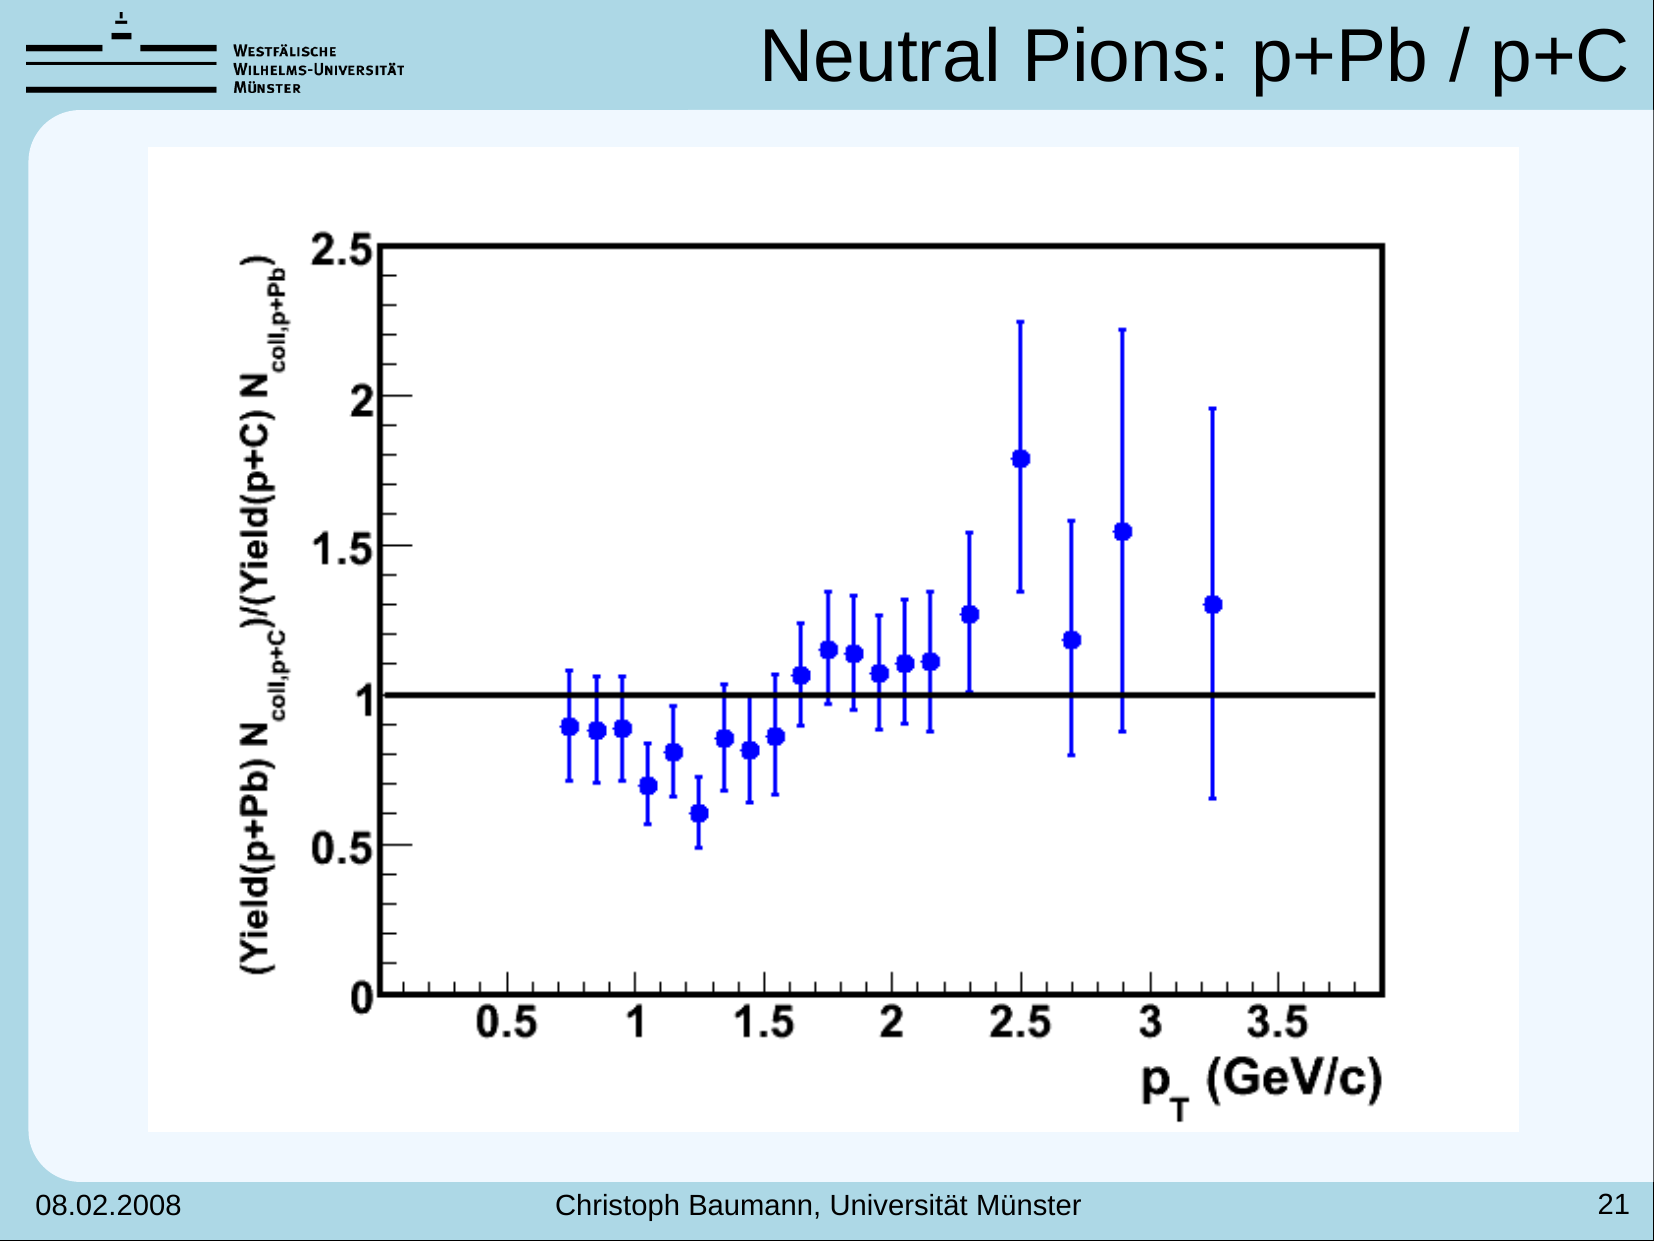

# Neutral Pions: p+Pb / p+C
21
08.02.2008
Christoph Baumann, Universität Münster